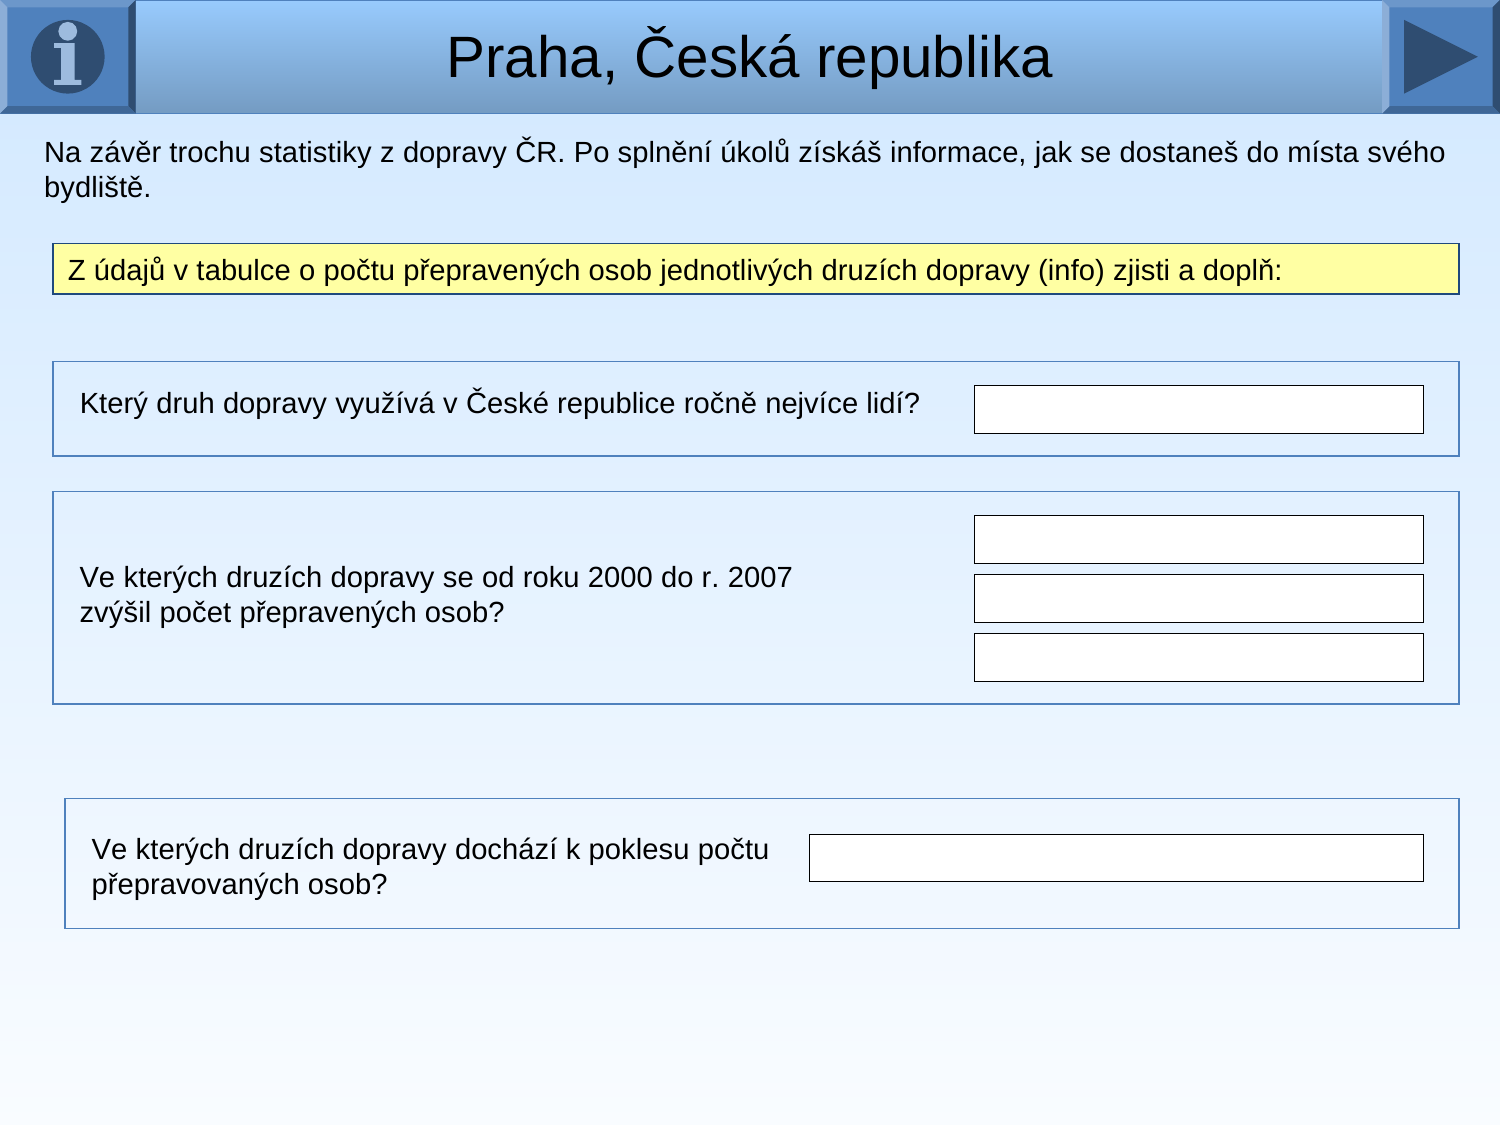

# Praha, Česká republika
Na závěr trochu statistiky z dopravy ČR. Po splnění úkolů získáš informace, jak se dostaneš do místa svého bydliště.
Z údajů v tabulce o počtu přepravených osob jednotlivých druzích dopravy (info) zjisti a doplň:
Který druh dopravy využívá v České republice ročně nejvíce lidí?
Ve kterých druzích dopravy se od roku 2000 do r. 2007 zvýšil počet přepravených osob?
Ve kterých druzích dopravy dochází k poklesu počtu přepravovaných osob?